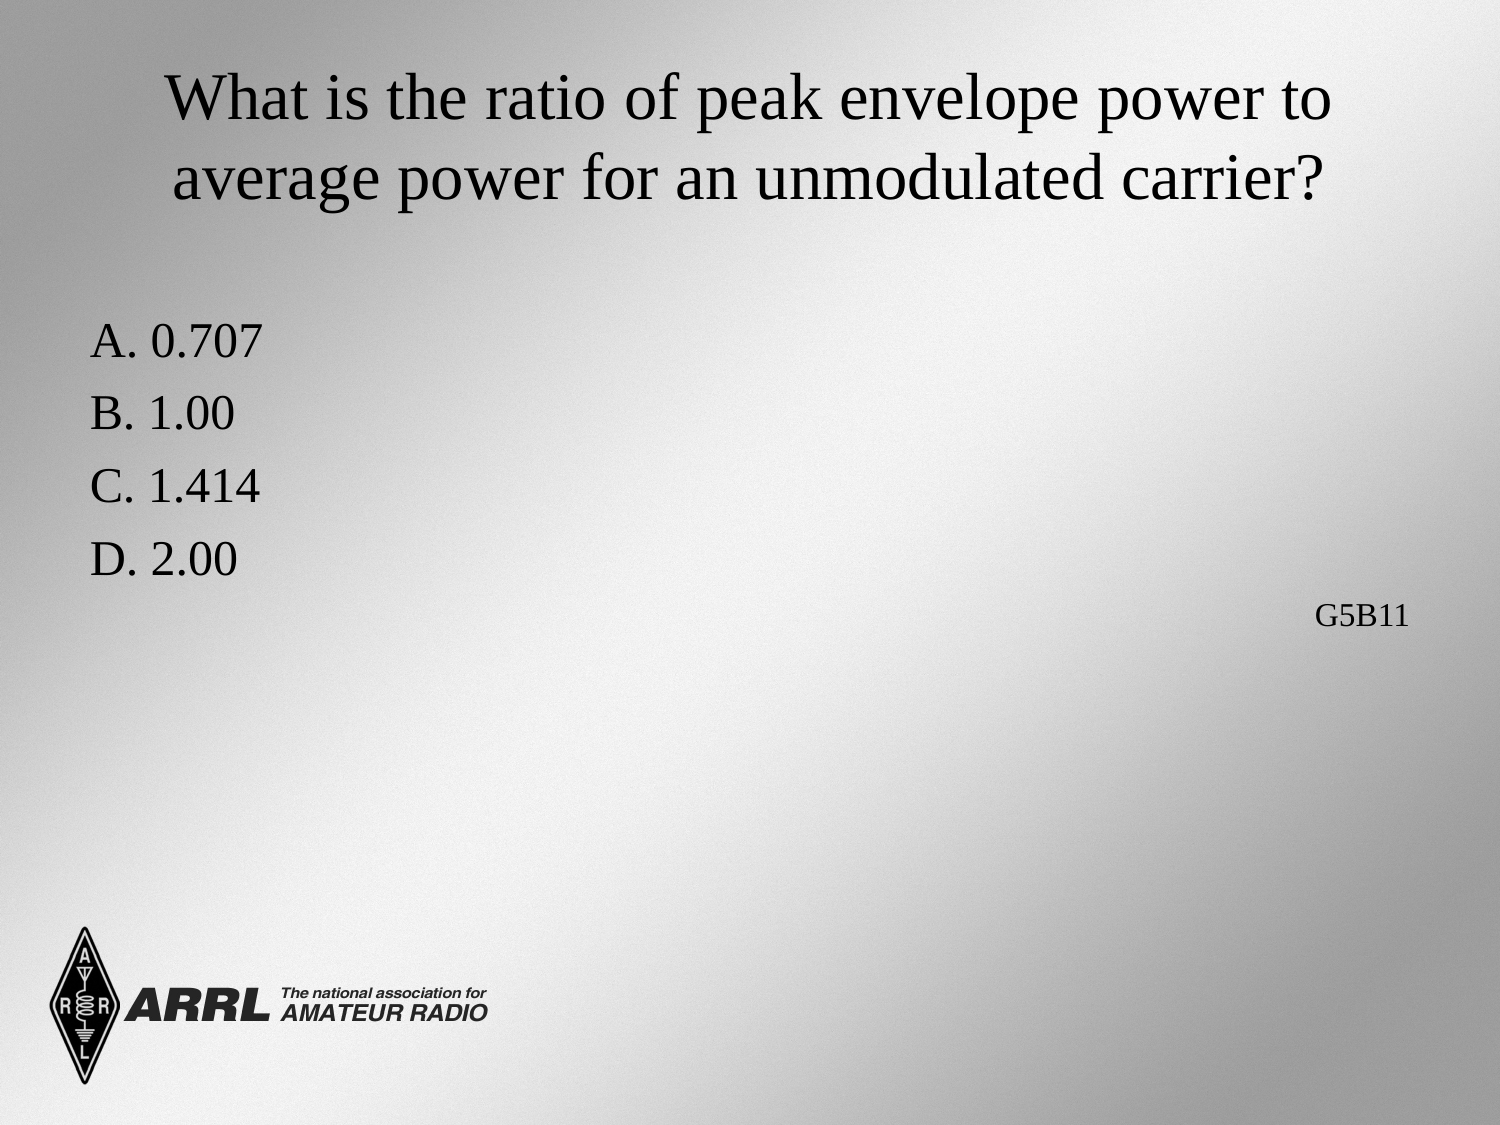

# What is the ratio of peak envelope power to average power for an unmodulated carrier?
A. 0.707
B. 1.00
C. 1.414
D. 2.00
 G5B11